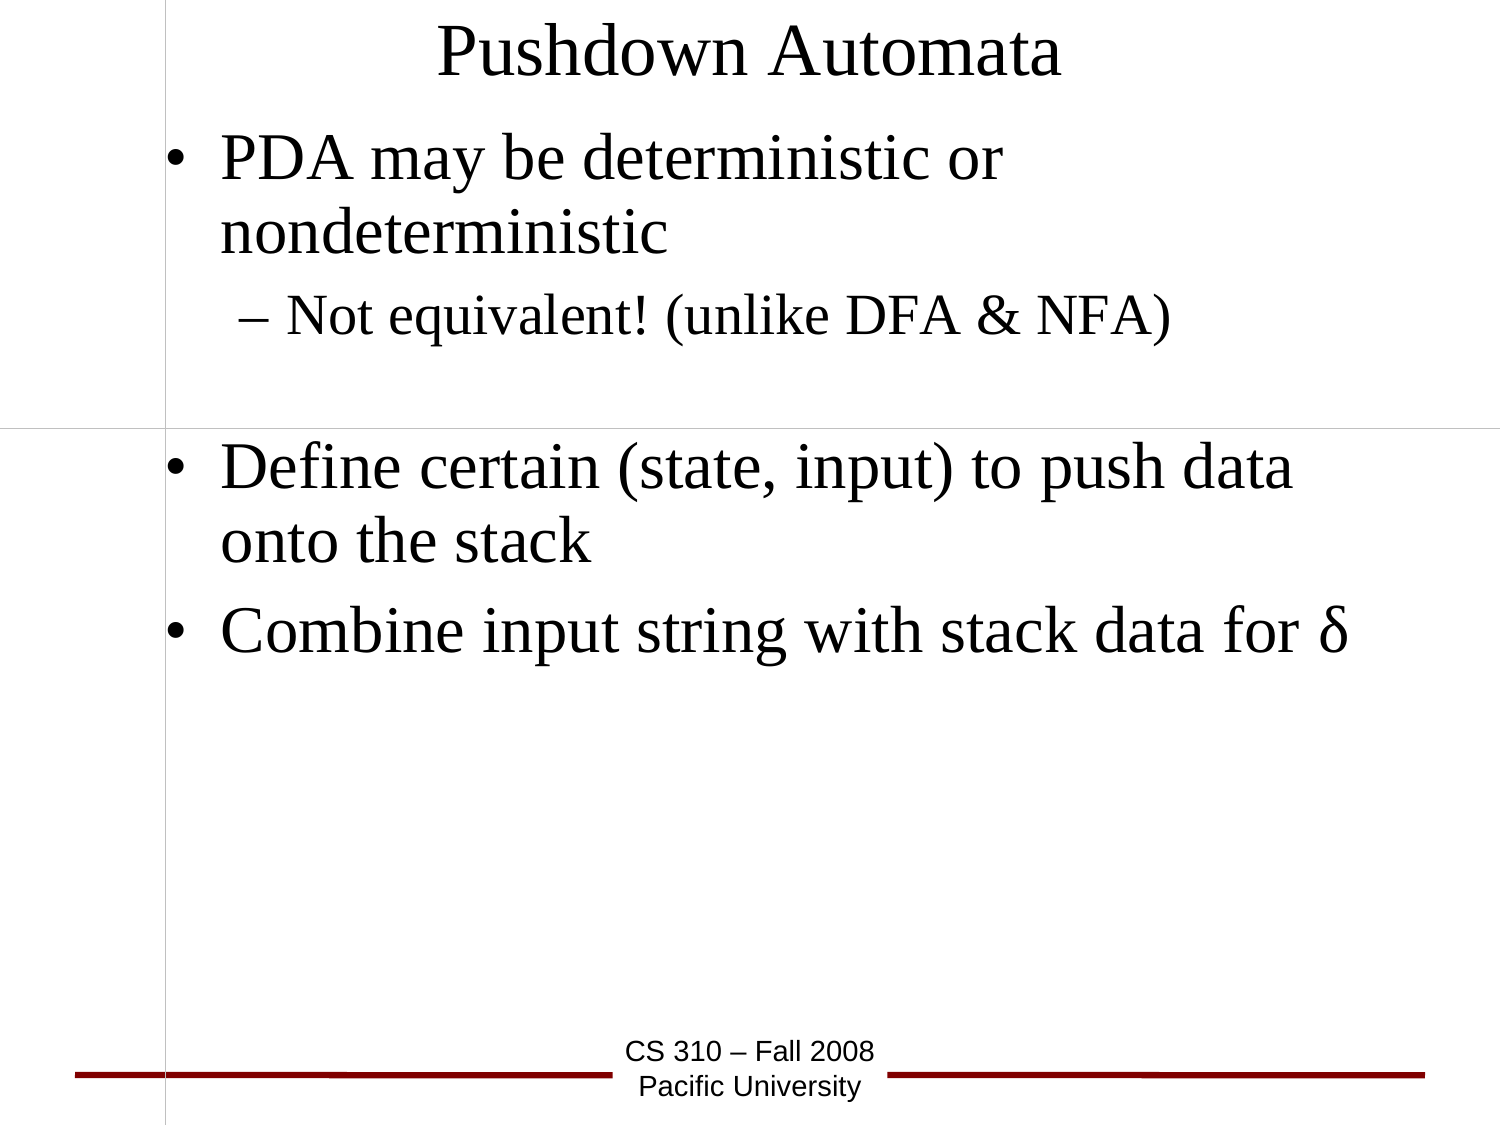

# Pushdown Automata
PDA may be deterministic or nondeterministic
Not equivalent! (unlike DFA & NFA)‏
Define certain (state, input) to push data onto the stack
Combine input string with stack data for δ